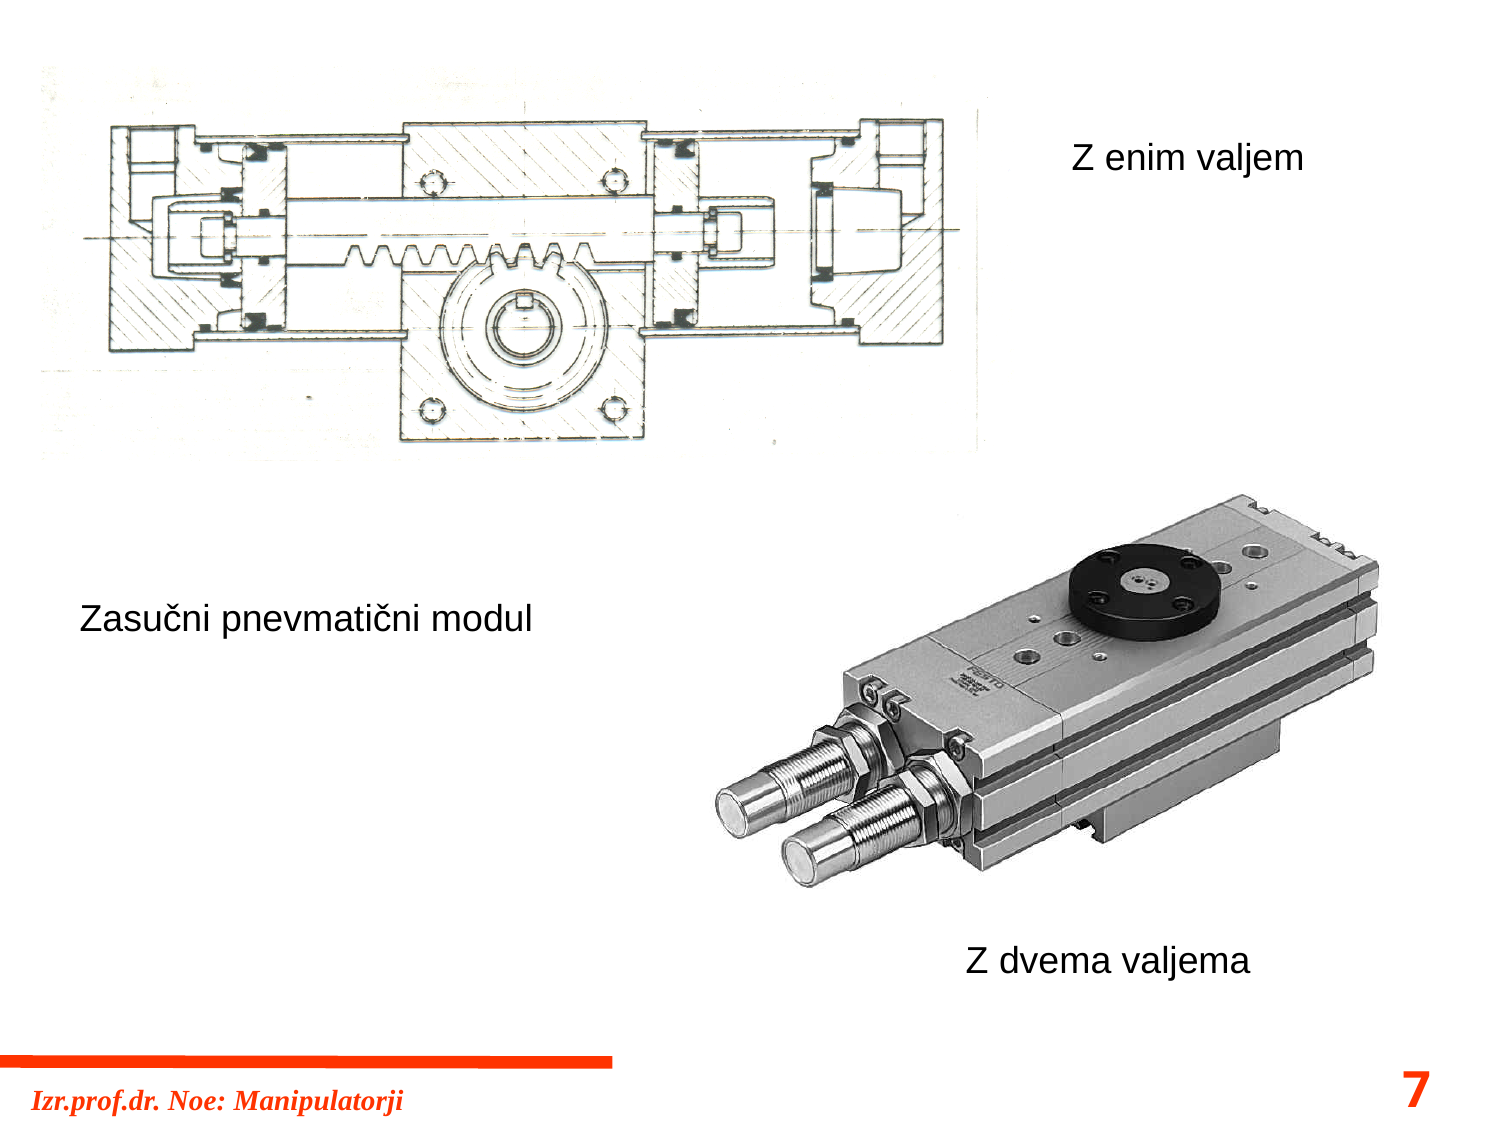

Z enim valjem
Zasučni pnevmatični modul
Z dvema valjema